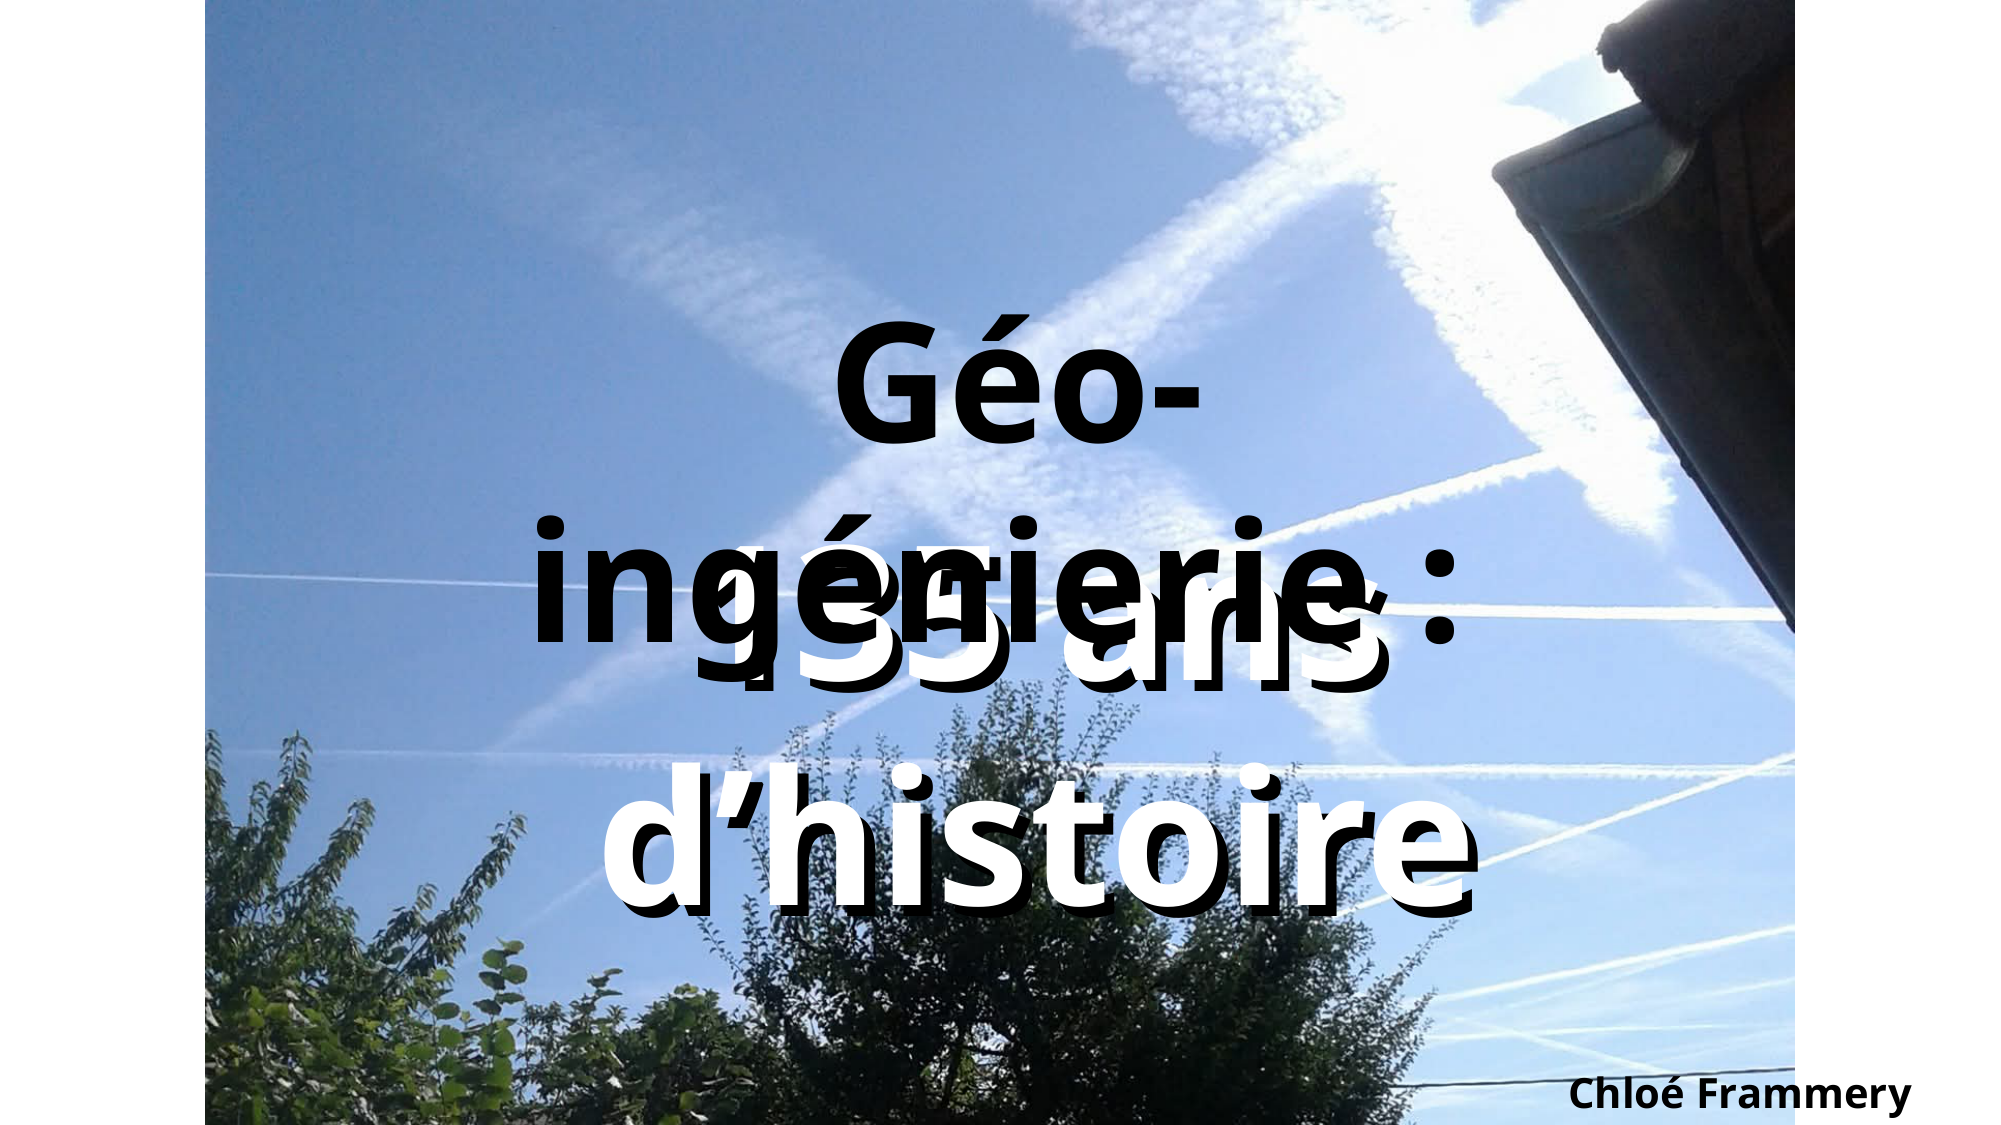

Géo-ingénierie :
135 ans d’histoire
Chloé Frammery